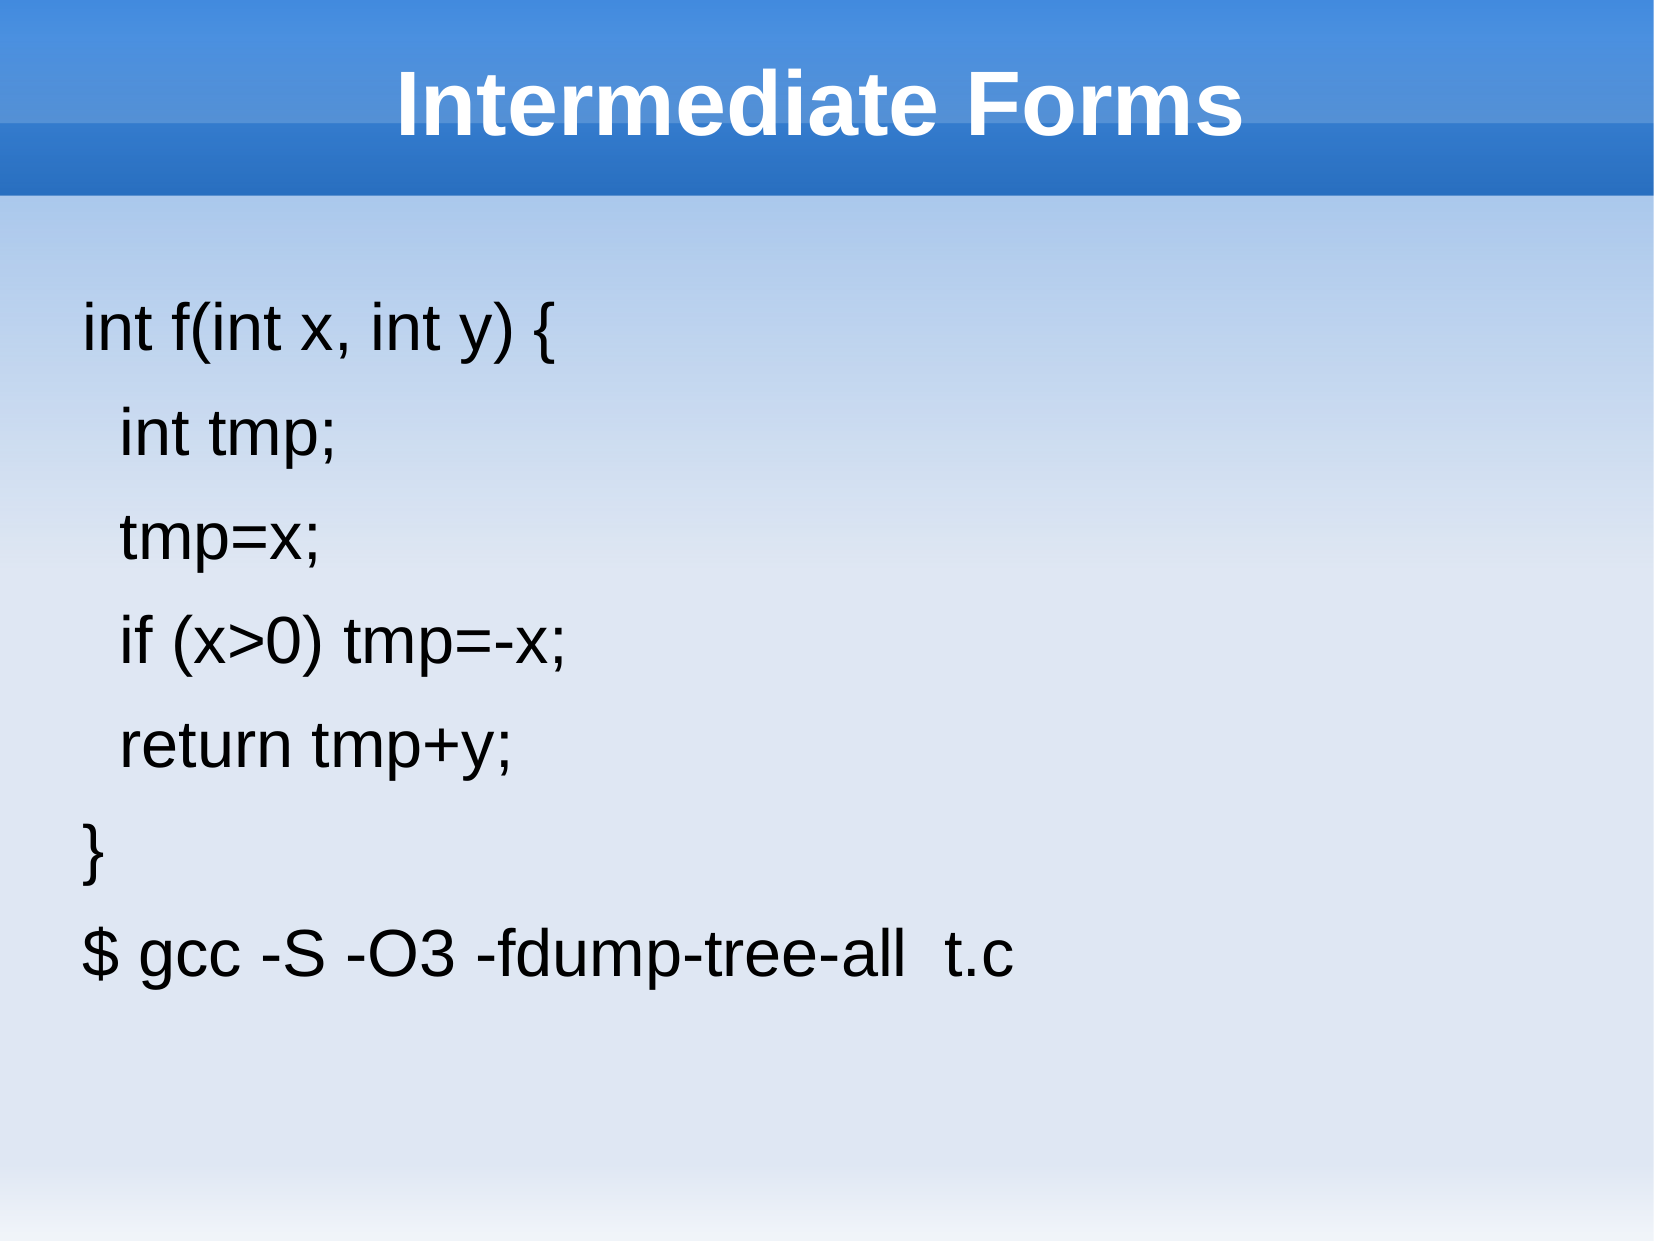

# Intermediate Forms
int f(int x, int y) {
 int tmp;
 tmp=x;
 if (x>0) tmp=-x;
 return tmp+y;
}
$ gcc -S -O3 -fdump-tree-all t.c